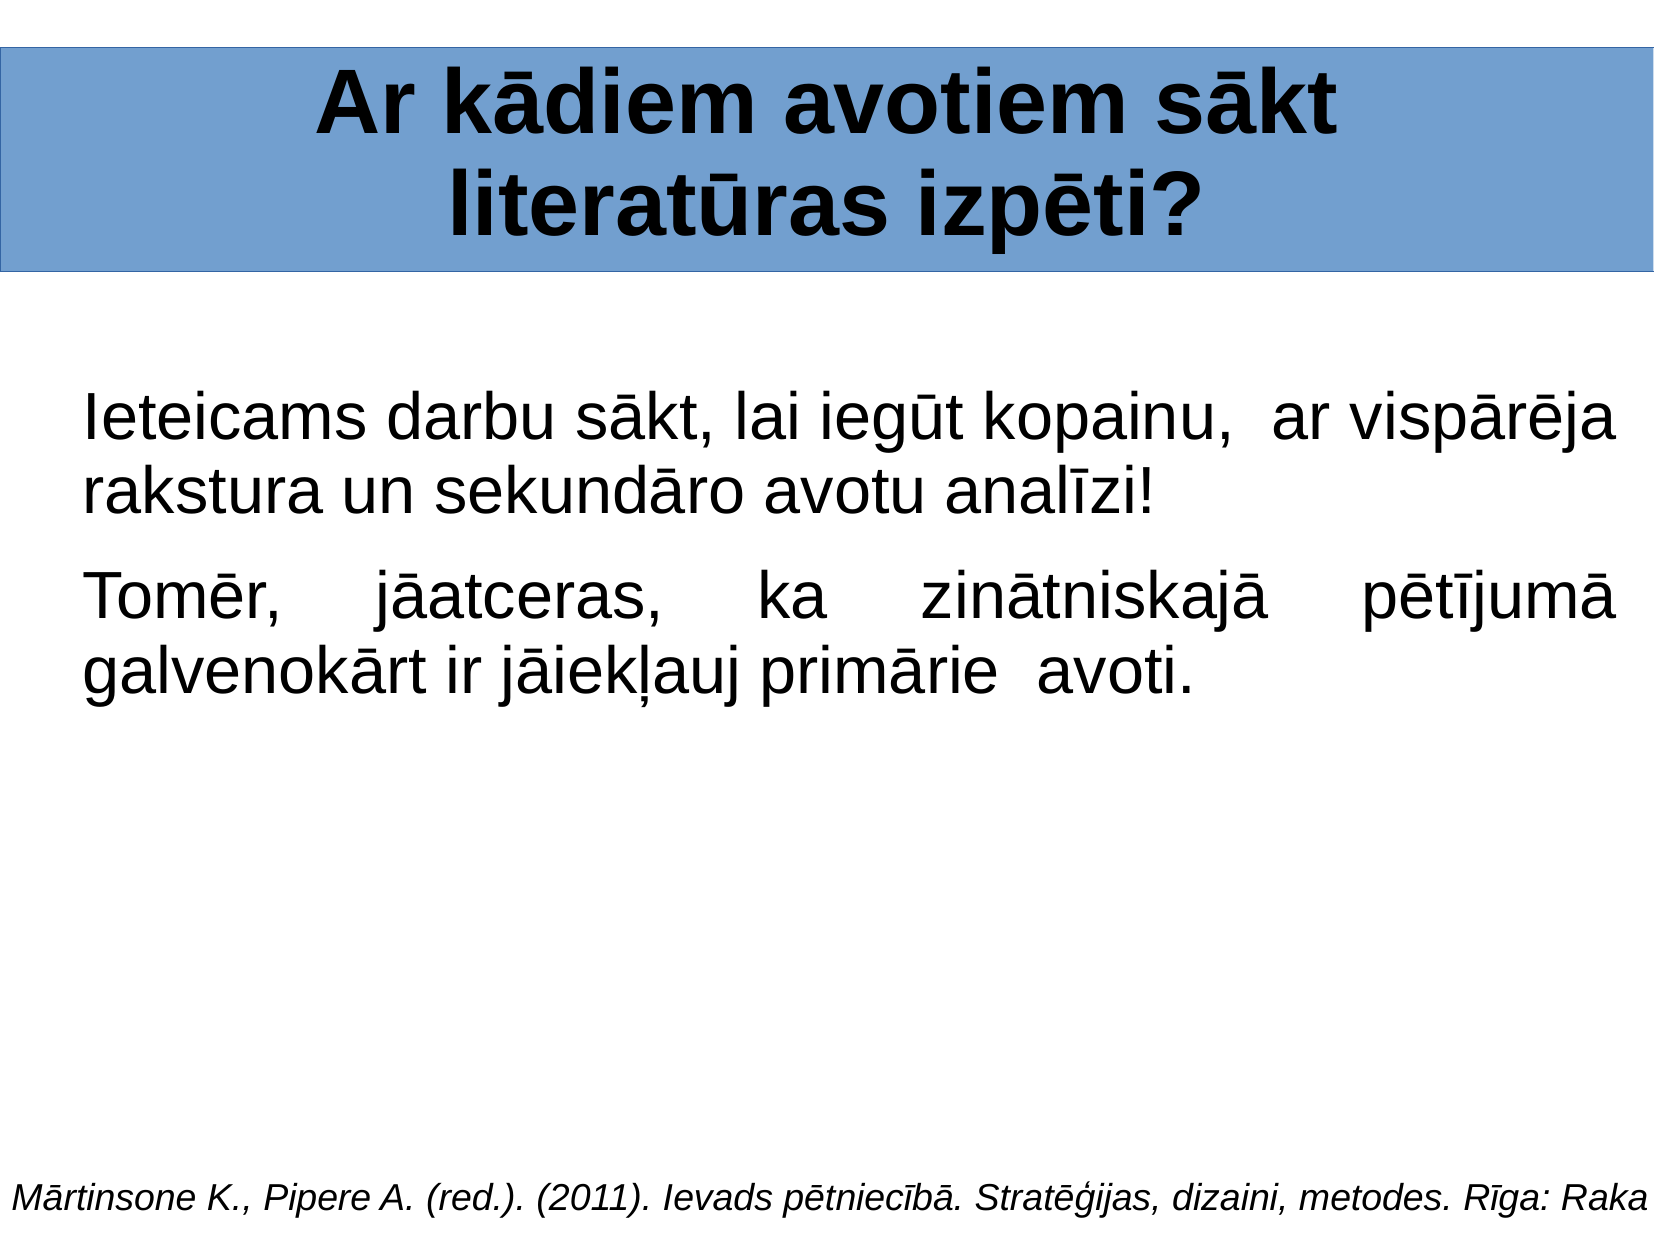

# Ar kādiem avotiem sākt literatūras izpēti?
Ieteicams darbu sākt, lai iegūt kopainu, ar vispārēja rakstura un sekundāro avotu analīzi!
Tomēr, jāatceras, ka zinātniskajā pētījumā galvenokārt ir jāiekļauj primārie avoti.
Mārtinsone K., Pipere A. (red.). (2011). Ievads pētniecībā. Stratēģijas, dizaini, metodes. Rīga: Raka